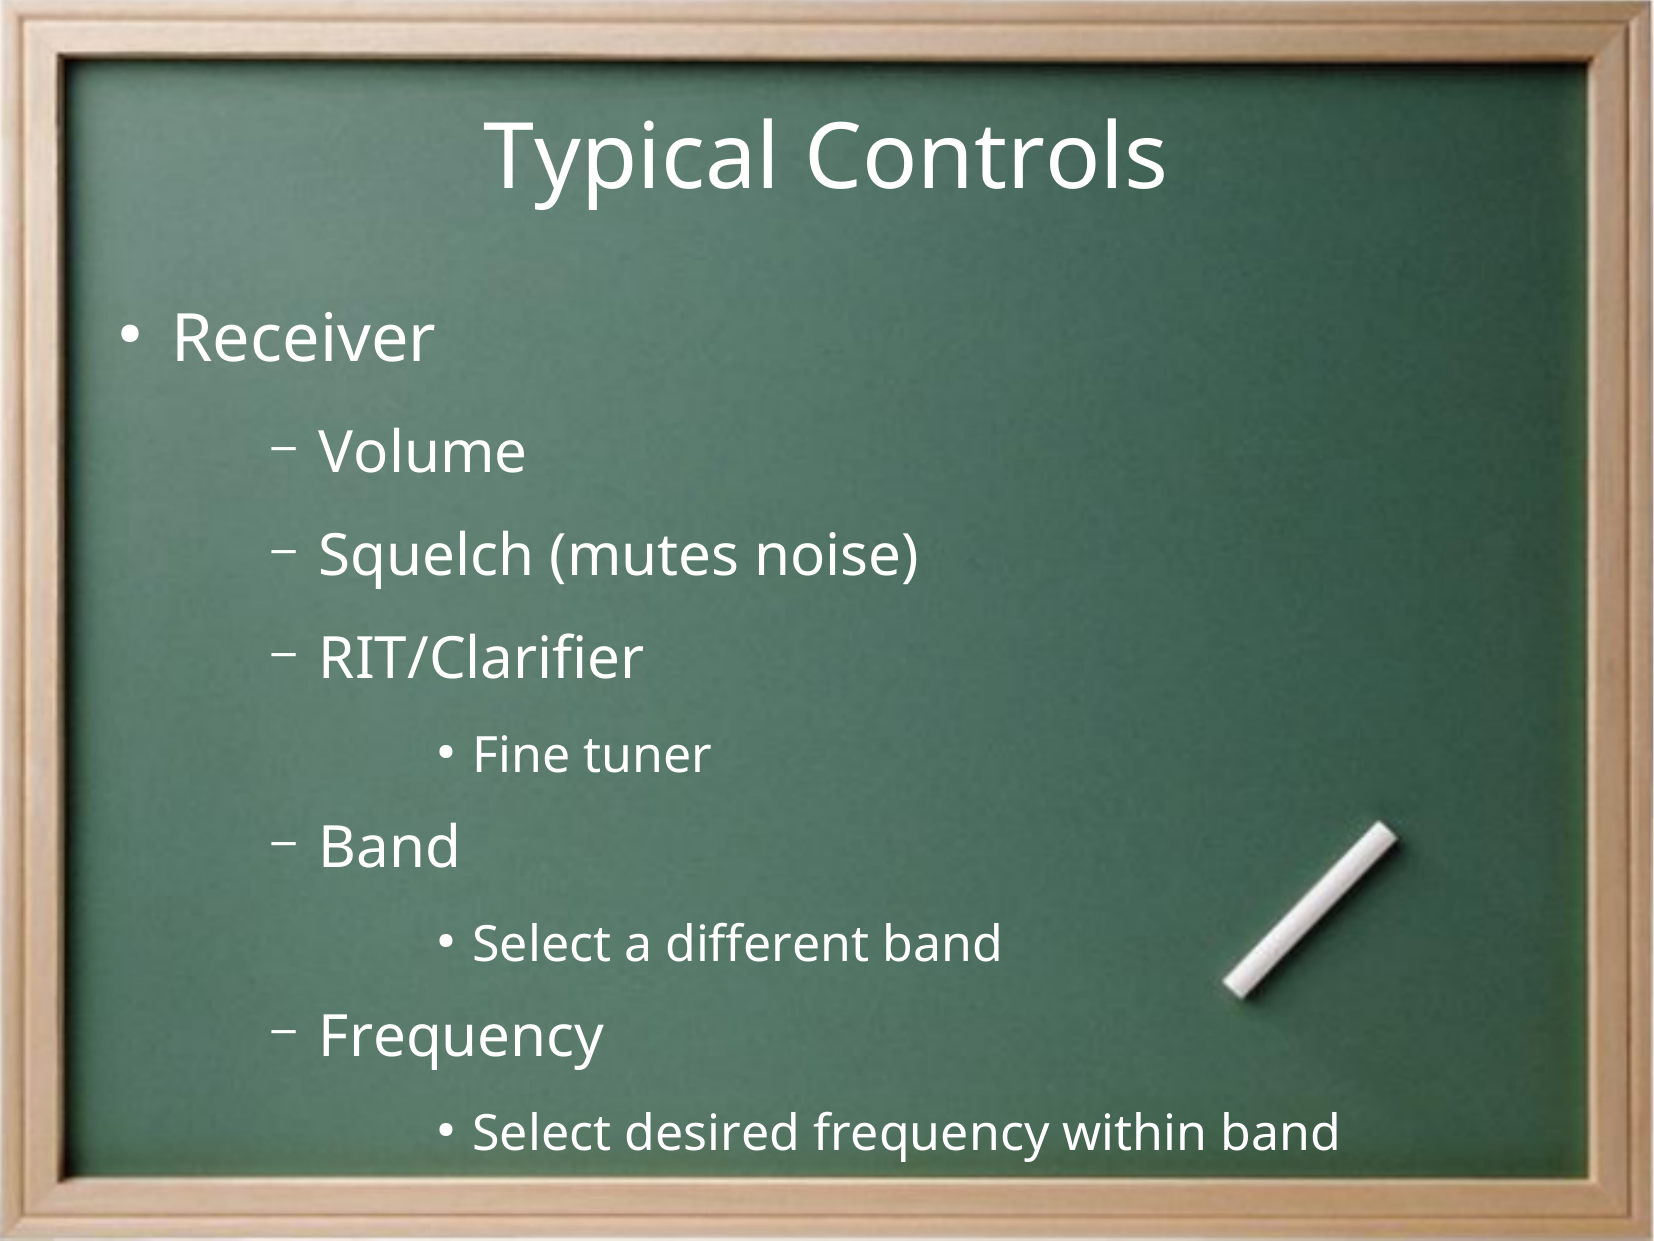

# Typical Controls
Receiver
Volume
Squelch (mutes noise)
RIT/Clarifier
Fine tuner
Band
Select a different band
Frequency
Select desired frequency within band